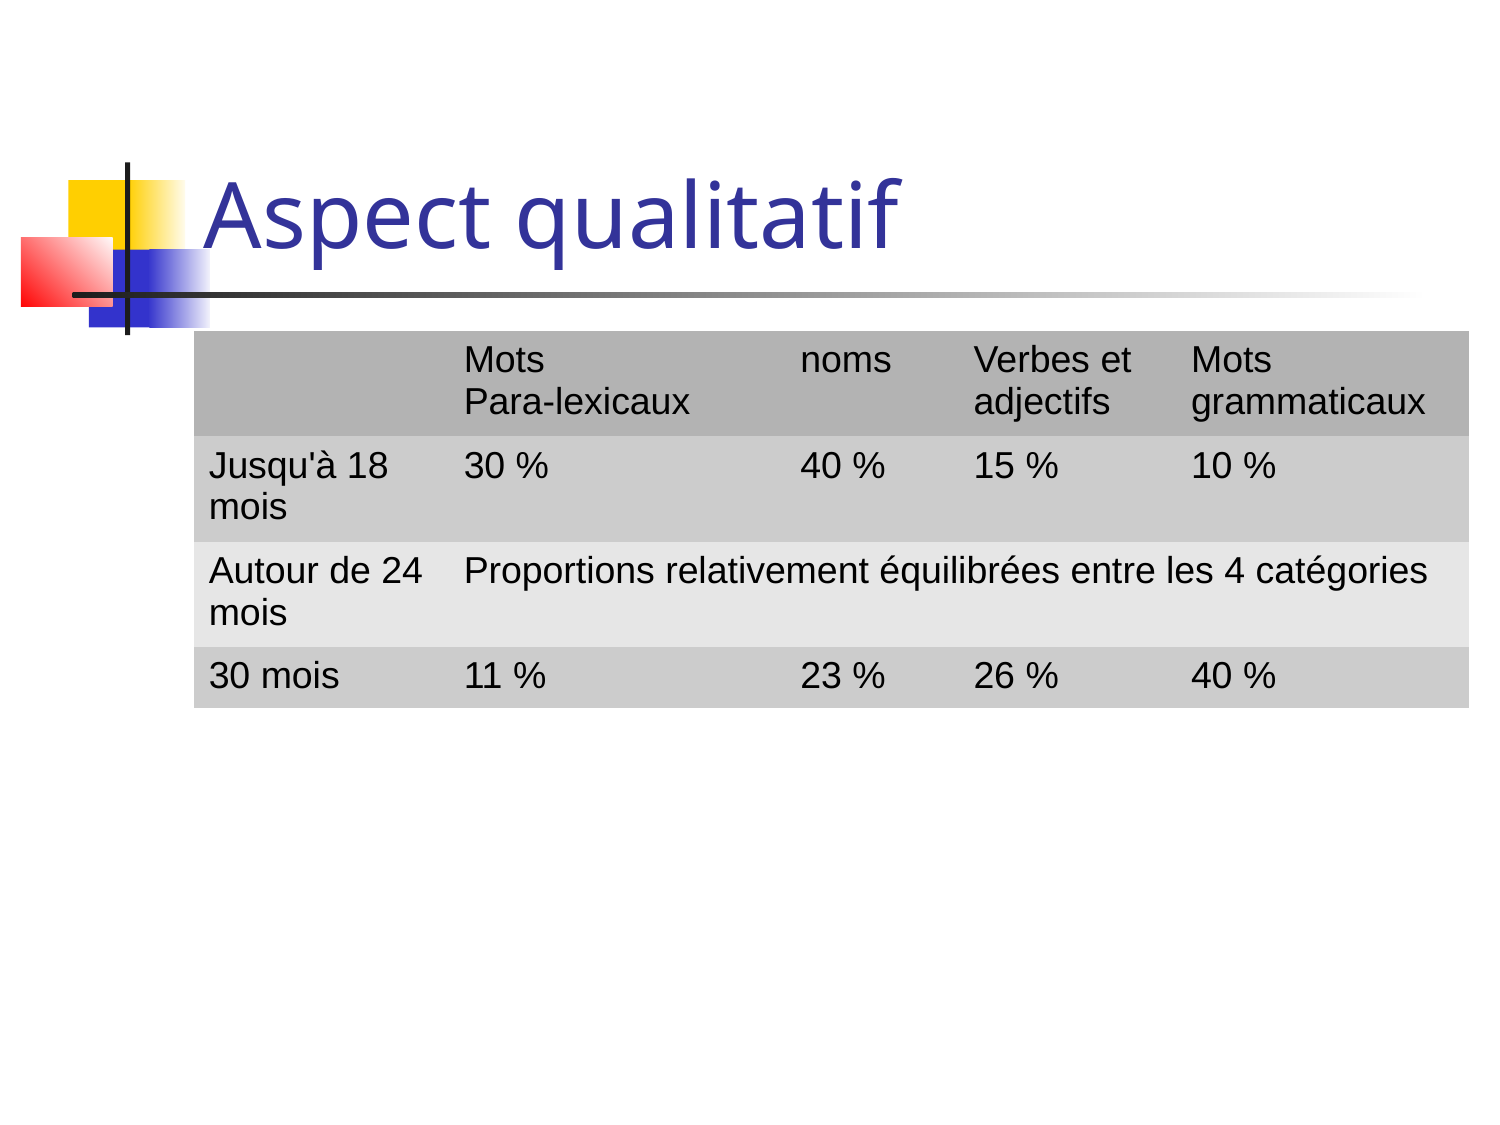

# Aspect qualitatif
| | Mots Para-lexicaux | noms | Verbes et adjectifs | Mots grammaticaux |
| --- | --- | --- | --- | --- |
| Jusqu'à 18 mois | 30 % | 40 % | 15 % | 10 % |
| Autour de 24 mois | Proportions relativement équilibrées entre les 4 catégories | | | |
| 30 mois | 11 % | 23 % | 26 % | 40 % |